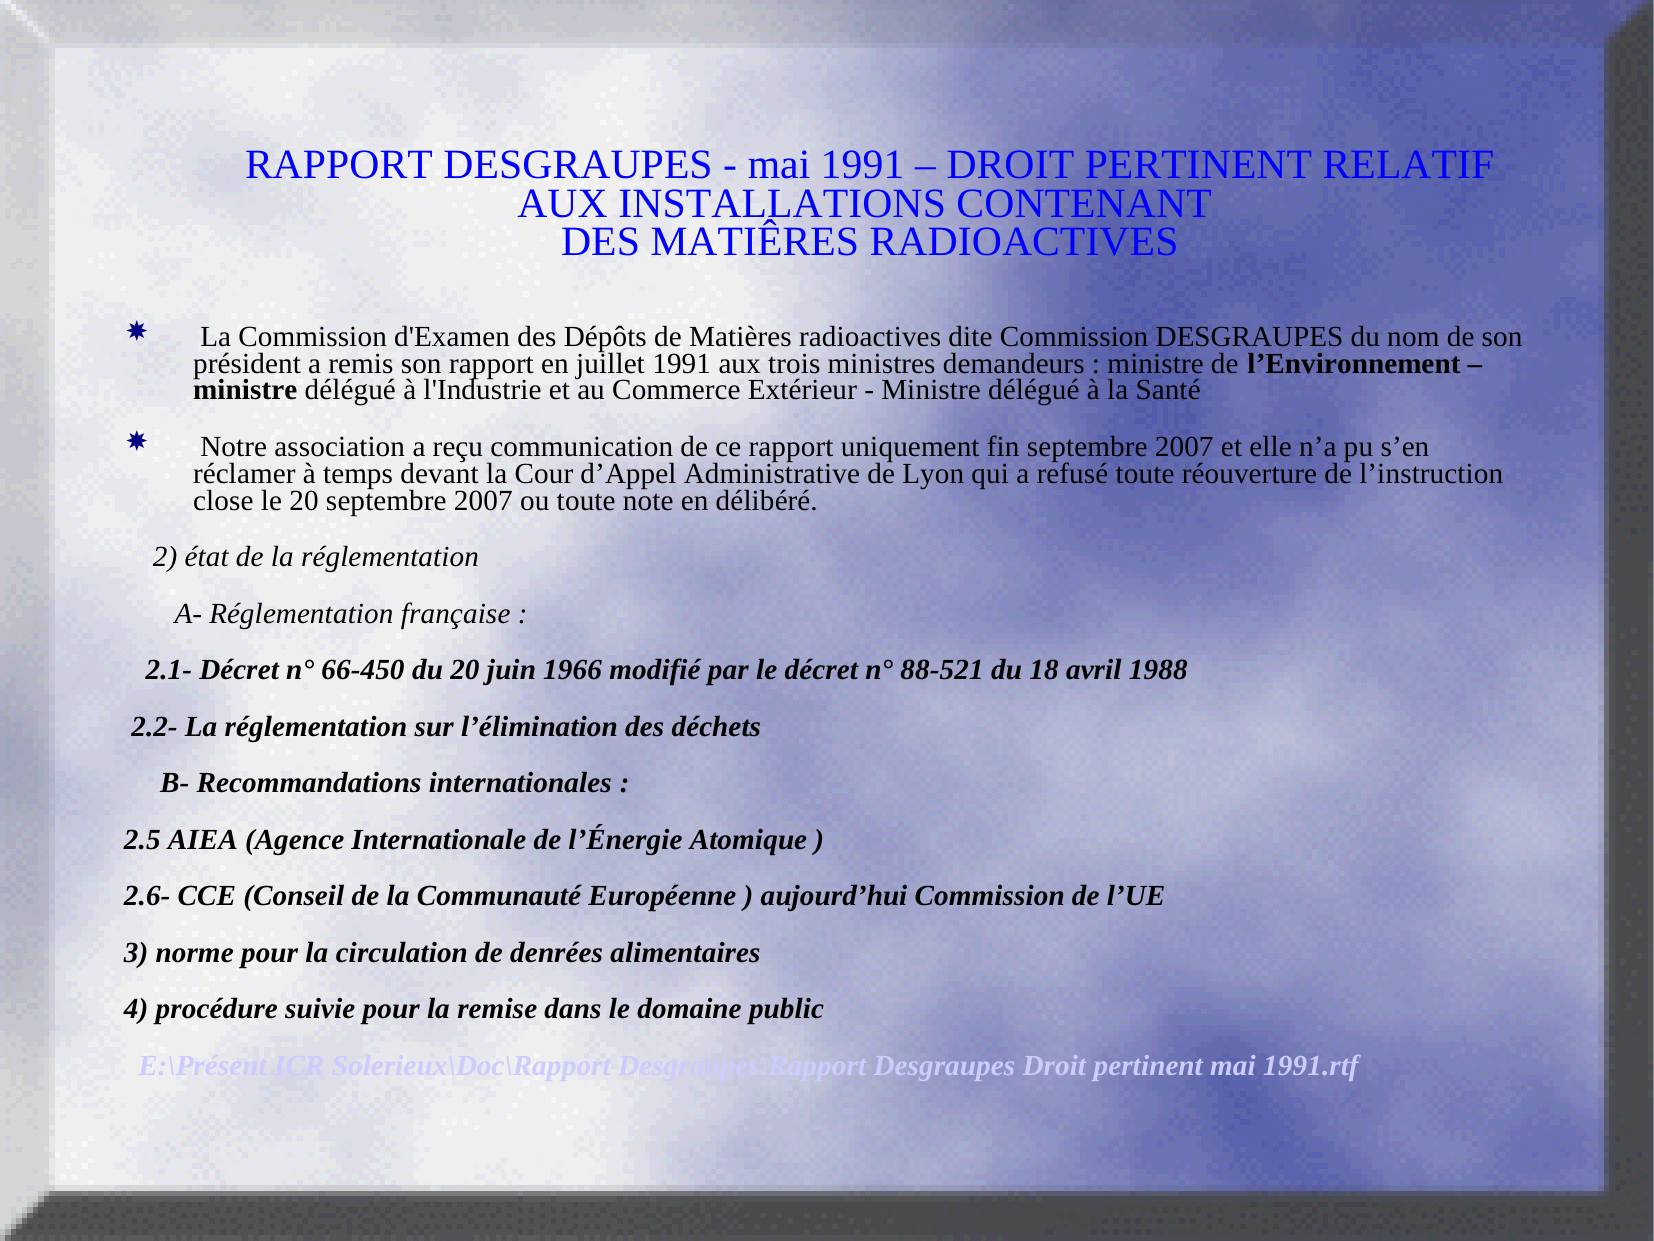

# RAPPORT DESGRAUPES - mai 1991 – DROIT PERTINENT RELATIF AUX INSTALLATIONS CONTENANT DES MATIÊRES RADIOACTIVES
 La Commission d'Examen des Dépôts de Matières radioactives dite Commission DESGRAUPES du nom de son président a remis son rapport en juillet 1991 aux trois ministres demandeurs : ministre de l’Environnement – ministre délégué à l'Industrie et au Commerce Extérieur - Ministre délégué à la Santé
 Notre association a reçu communication de ce rapport uniquement fin septembre 2007 et elle n’a pu s’en réclamer à temps devant la Cour d’Appel Administrative de Lyon qui a refusé toute réouverture de l’instruction close le 20 septembre 2007 ou toute note en délibéré.
 2) état de la réglementation
 A- Réglementation française :
 2.1- Décret n° 66-450 du 20 juin 1966 modifié par le décret n° 88-521 du 18 avril 1988
 2.2- La réglementation sur l’élimination des déchets
 B- Recommandations internationales :
2.5 AIEA (Agence Internationale de l’Énergie Atomique )
2.6- CCE (Conseil de la Communauté Européenne ) aujourd’hui Commission de l’UE
3) norme pour la circulation de denrées alimentaires
4) procédure suivie pour la remise dans le domaine public
 E:\Présent ICR Solerieux\Doc\Rapport Desgraupes\Rapport Desgraupes Droit pertinent mai 1991.rtf